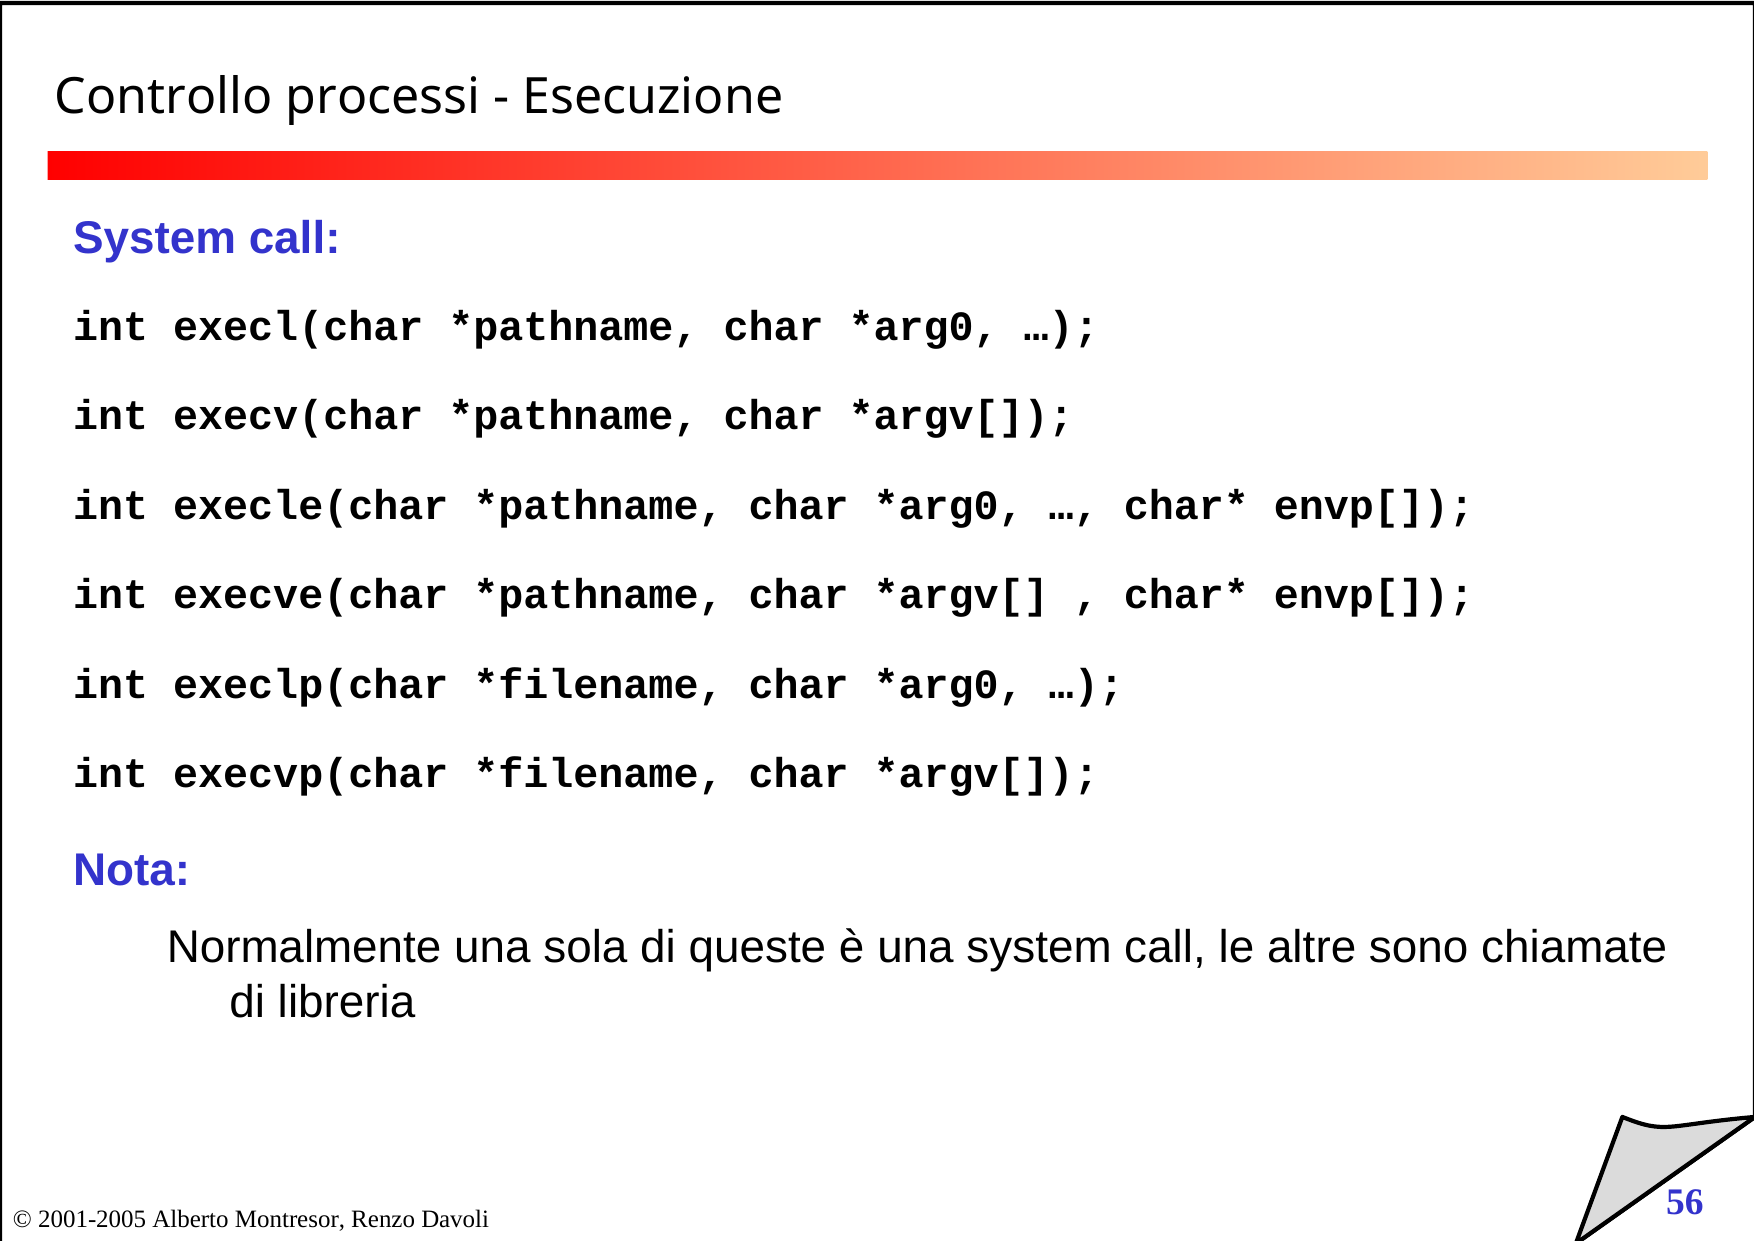

# Controllo processi - Esecuzione
System call:
int execl(char *pathname, char *arg0, …);
int execv(char *pathname, char *argv[]);
int execle(char *pathname, char *arg0, …, char* envp[]);
int execve(char *pathname, char *argv[] , char* envp[]);
int execlp(char *filename, char *arg0, …);
int execvp(char *filename, char *argv[]);
Nota:
Normalmente una sola di queste è una system call, le altre sono chiamate di libreria